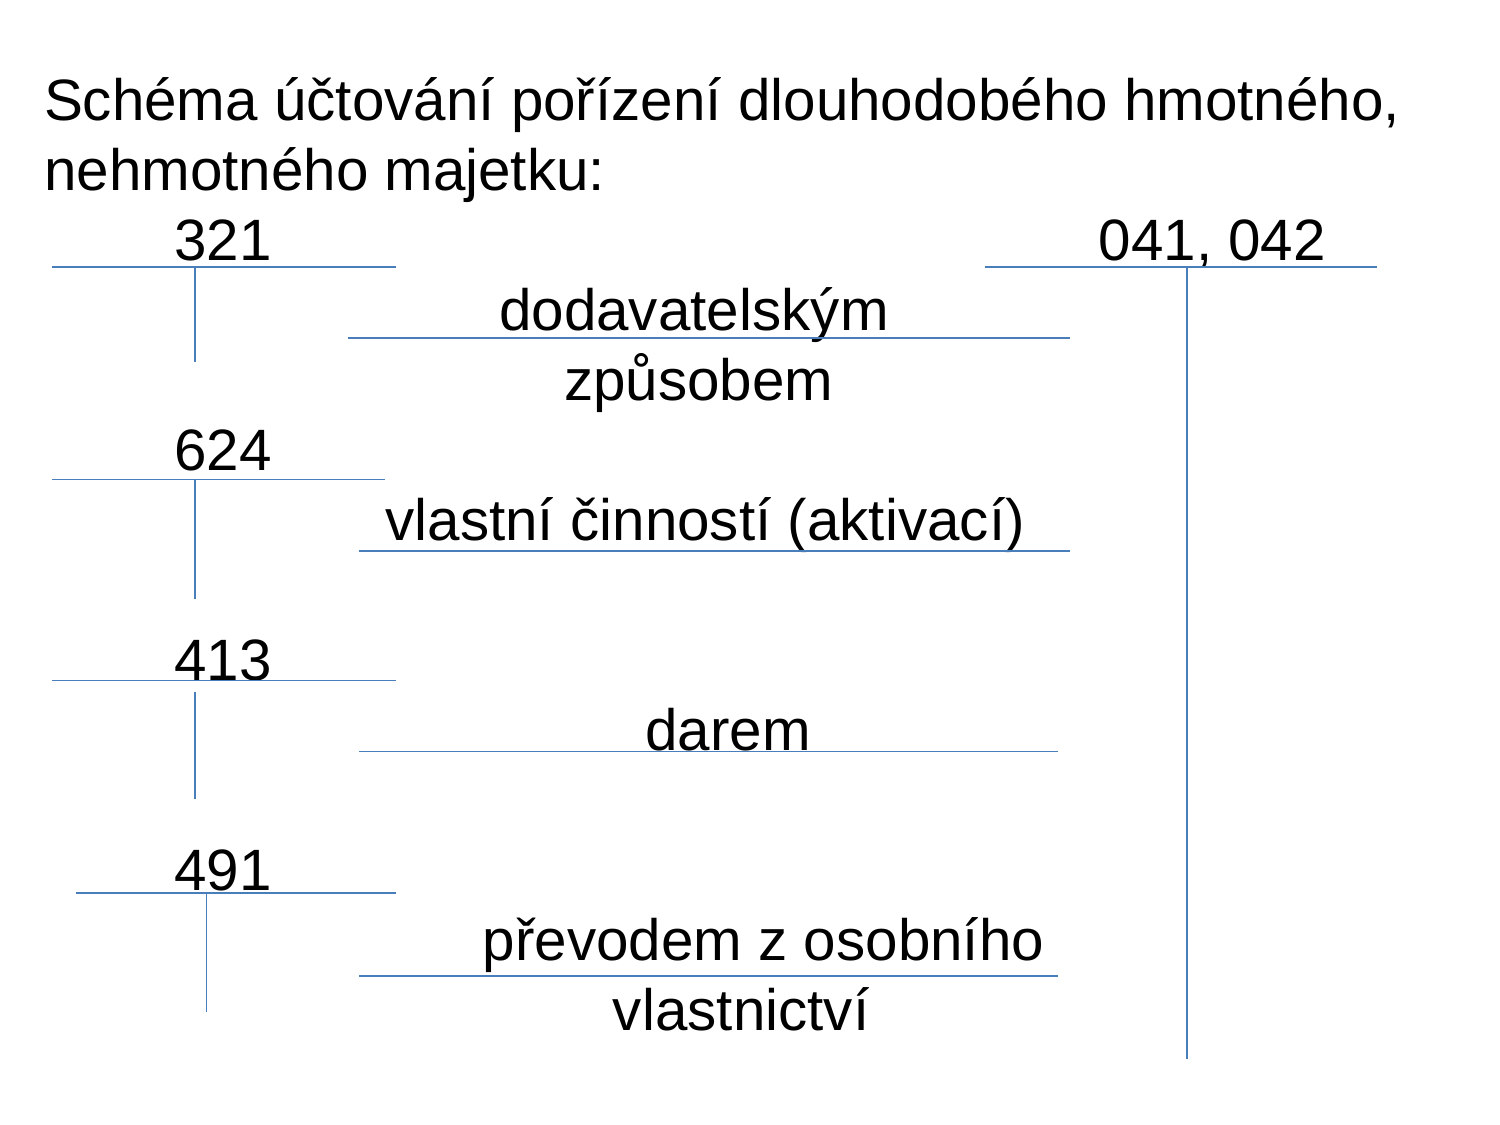

Schéma účtování pořízení dlouhodobého hmotného,
nehmotného majetku:
 321 041, 042
 dodavatelským
 způsobem
 624
 vlastní činností (aktivací)
 413
 darem
 491
 převodem z osobního
 vlastnictví